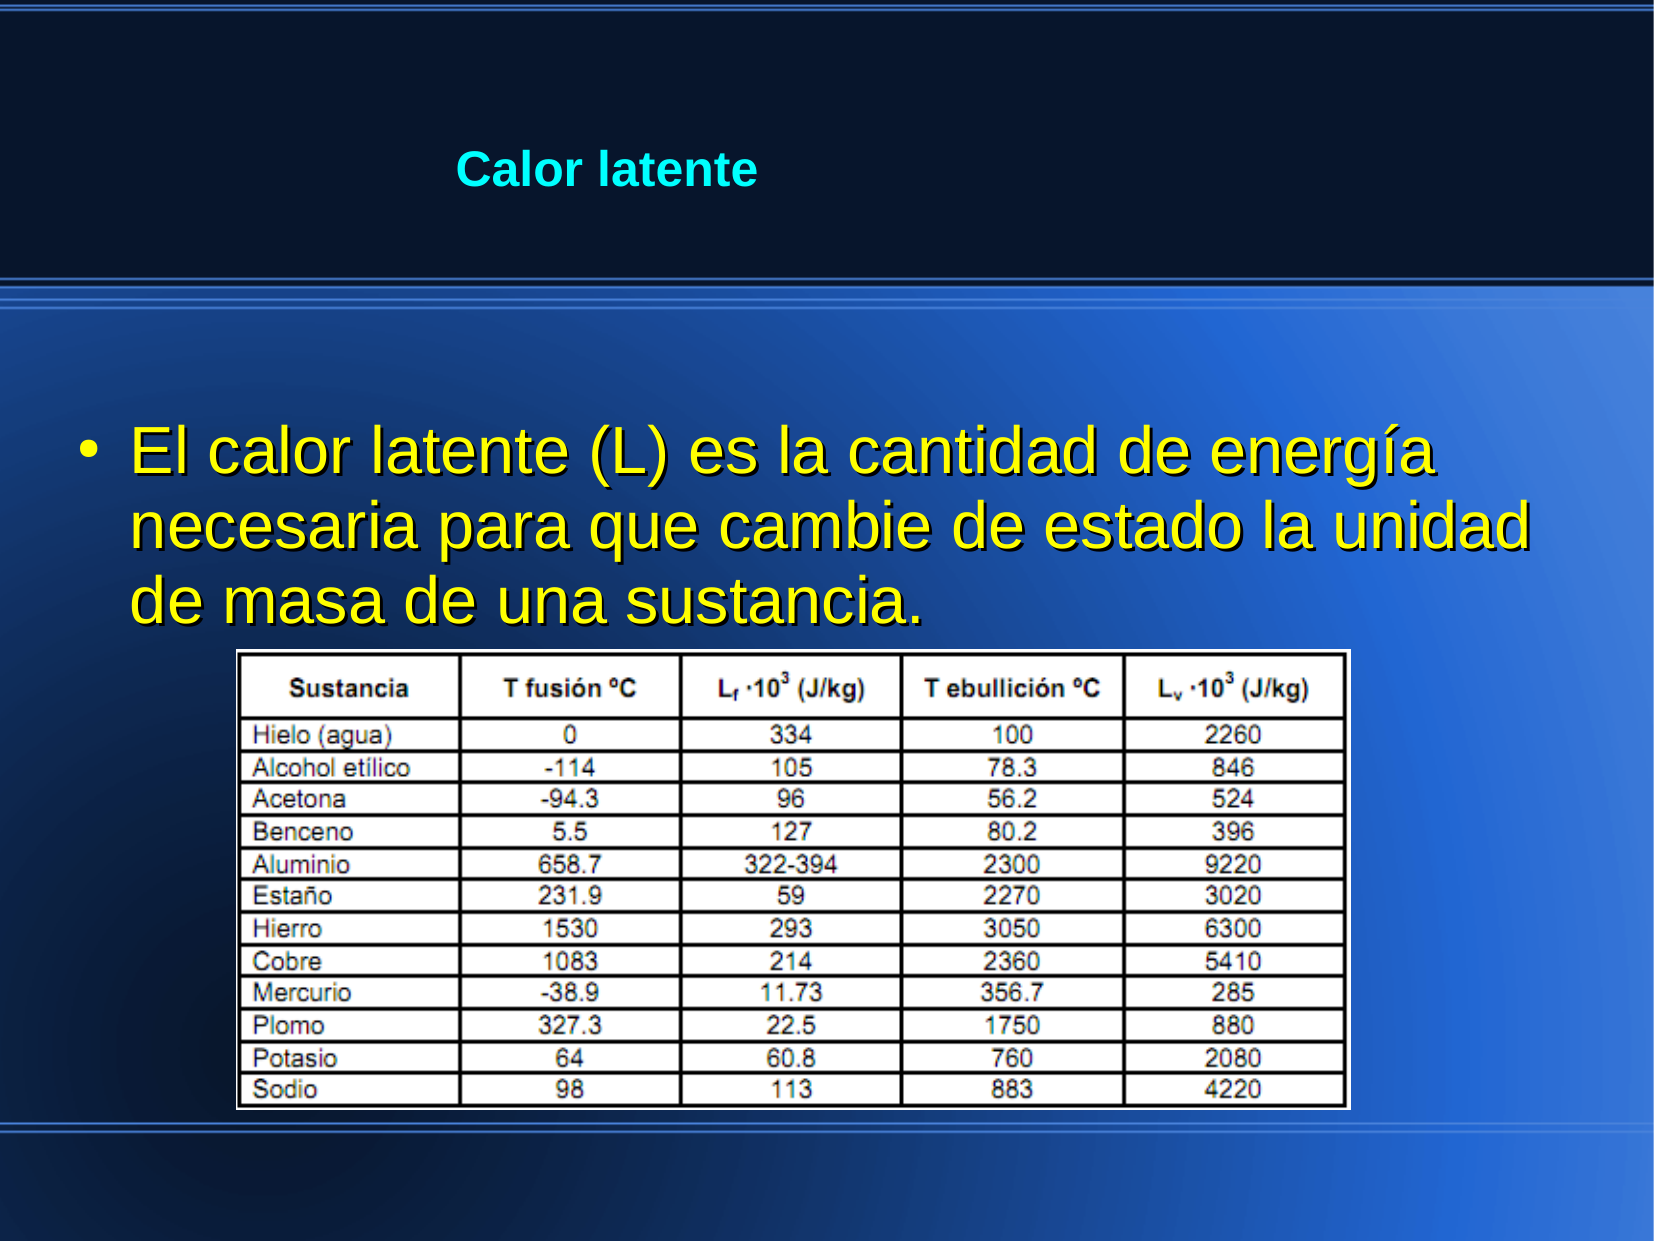

# Calor latente
El calor latente (L) es la cantidad de energía necesaria para que cambie de estado la unidad de masa de una sustancia.